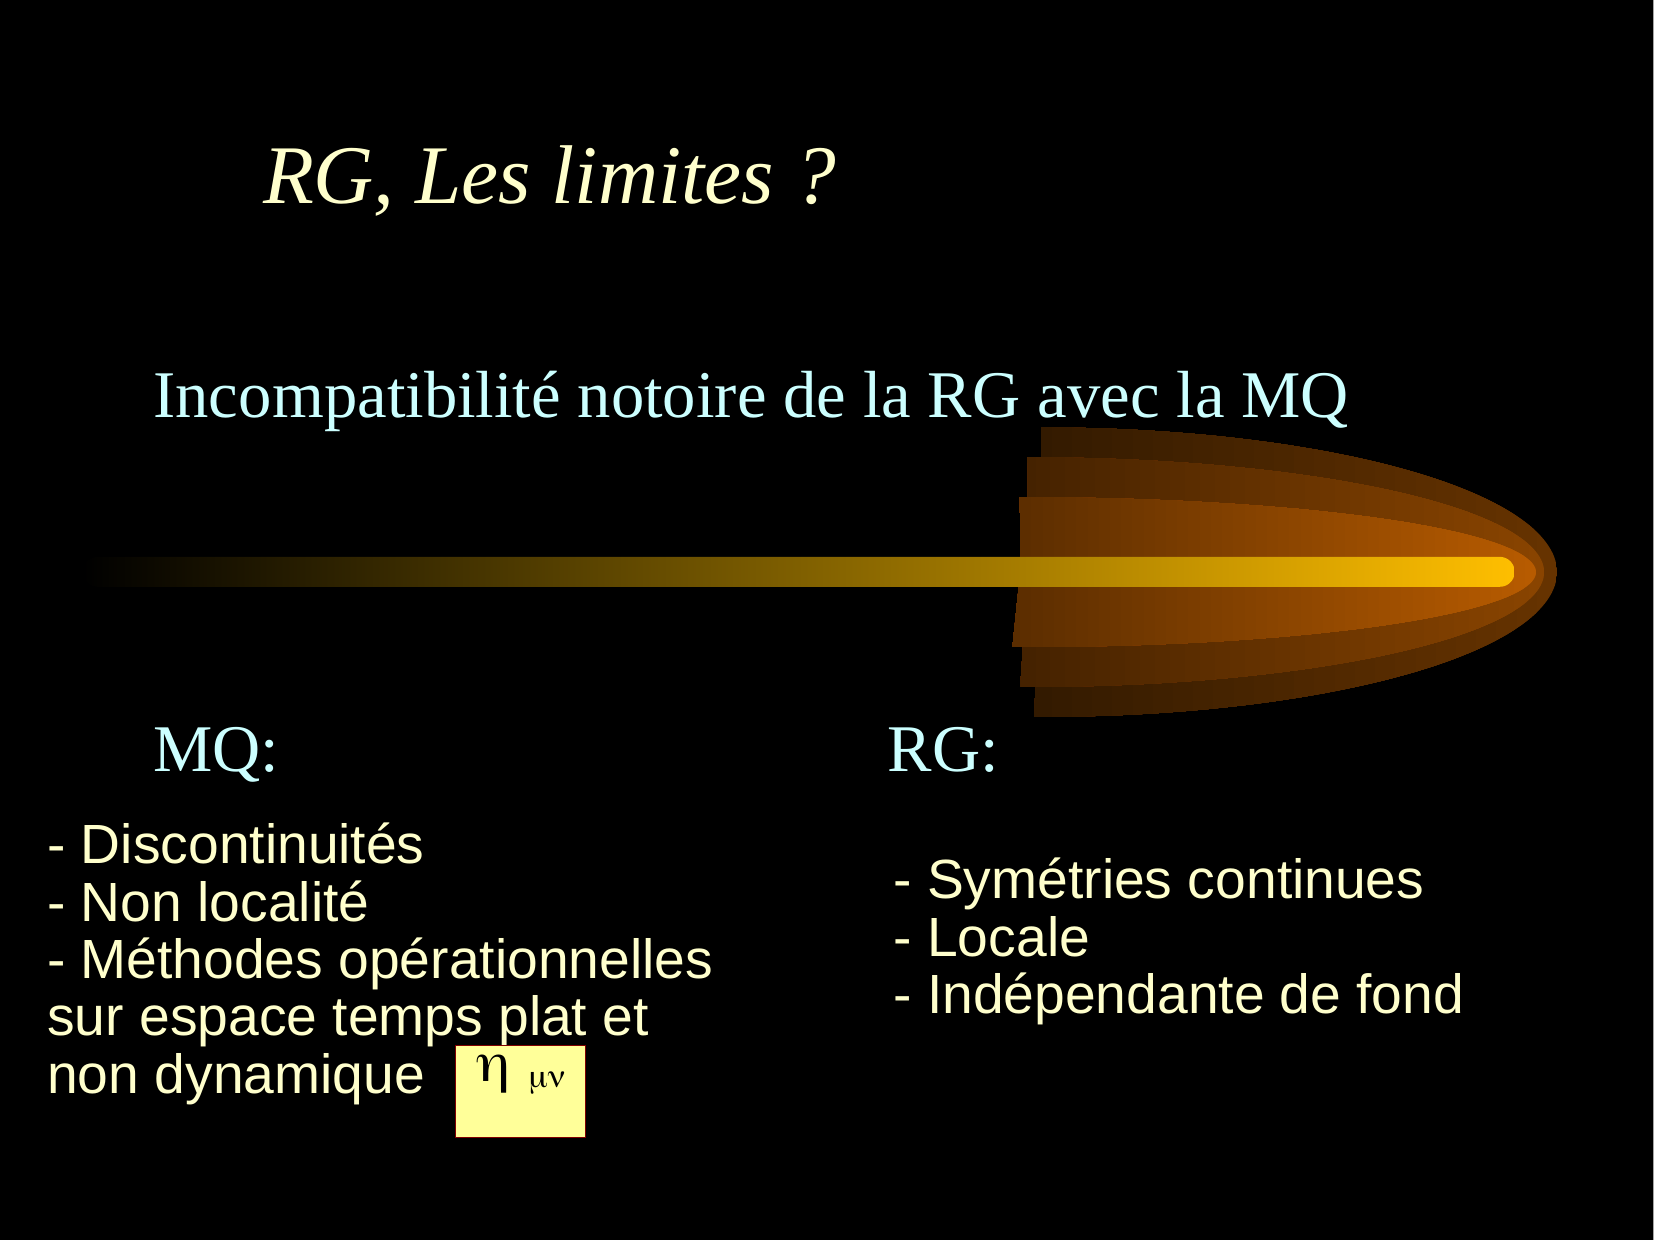

Incompatibilité notoire de la RG avec la MQ
MQ: 									RG:
# RG, Les limites ?
- Discontinuités
- Non localité
- Méthodes opérationnelles sur espace temps plat et non dynamique
- Symétries continues
- Locale
- Indépendante de fond
h mn